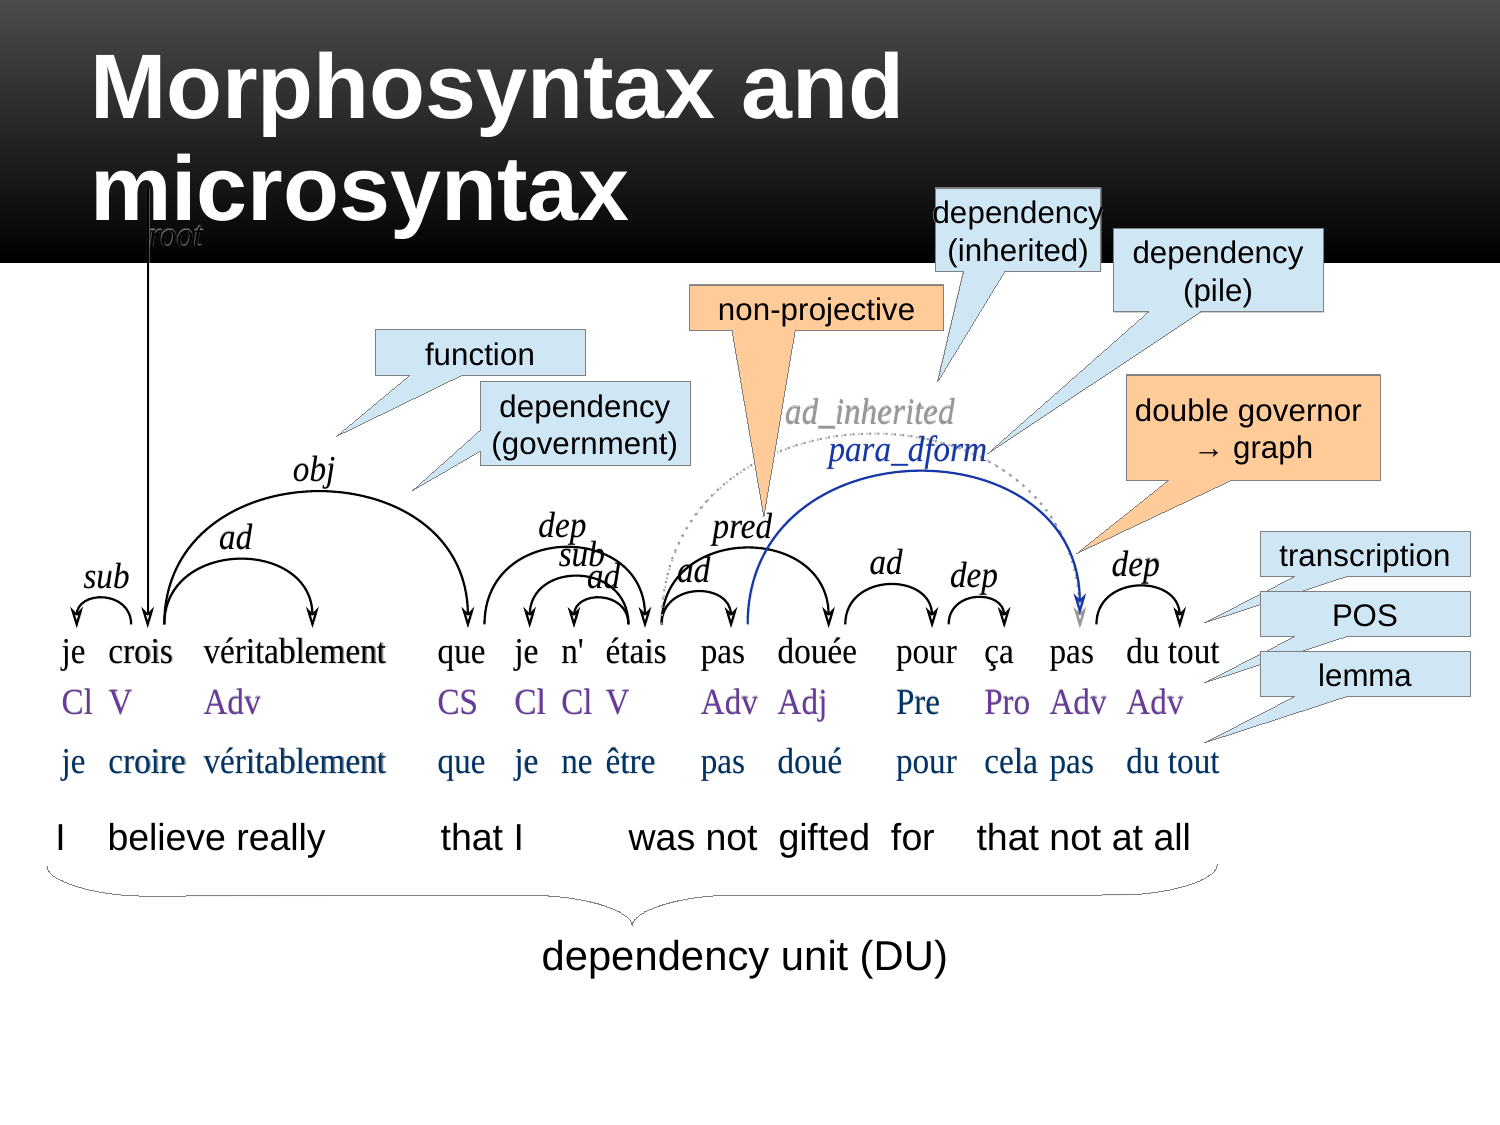

# Morphosyntax and microsyntax
dependency
(inherited)
dependency
(pile)
non-projective
function
double governor
→ graph
dependency
(government)
transcription
POS
lemma
 I believe really that I was not gifted for that not at all
 dependency unit (DU)